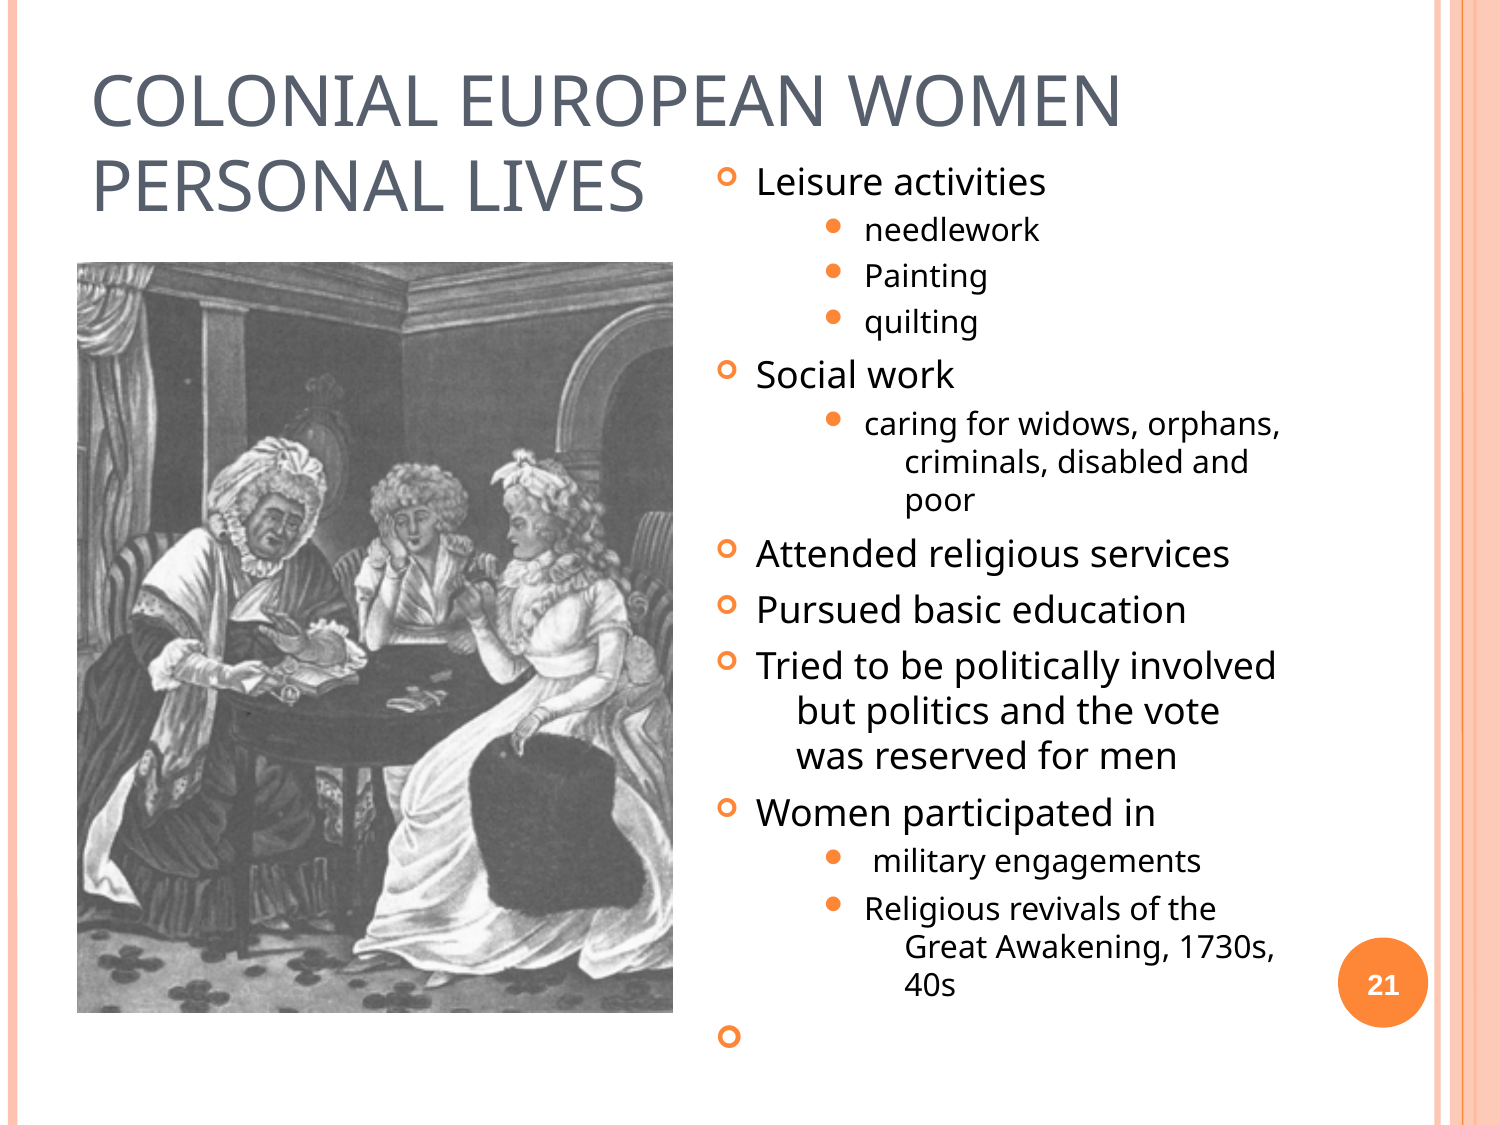

# Colonial European Women Personal Lives
Leisure activities
needlework
Painting
quilting
Social work
caring for widows, orphans, criminals, disabled and poor
Attended religious services
Pursued basic education
Tried to be politically involved but politics and the vote was reserved for men
Women participated in
 military engagements
Religious revivals of the Great Awakening, 1730s, 40s